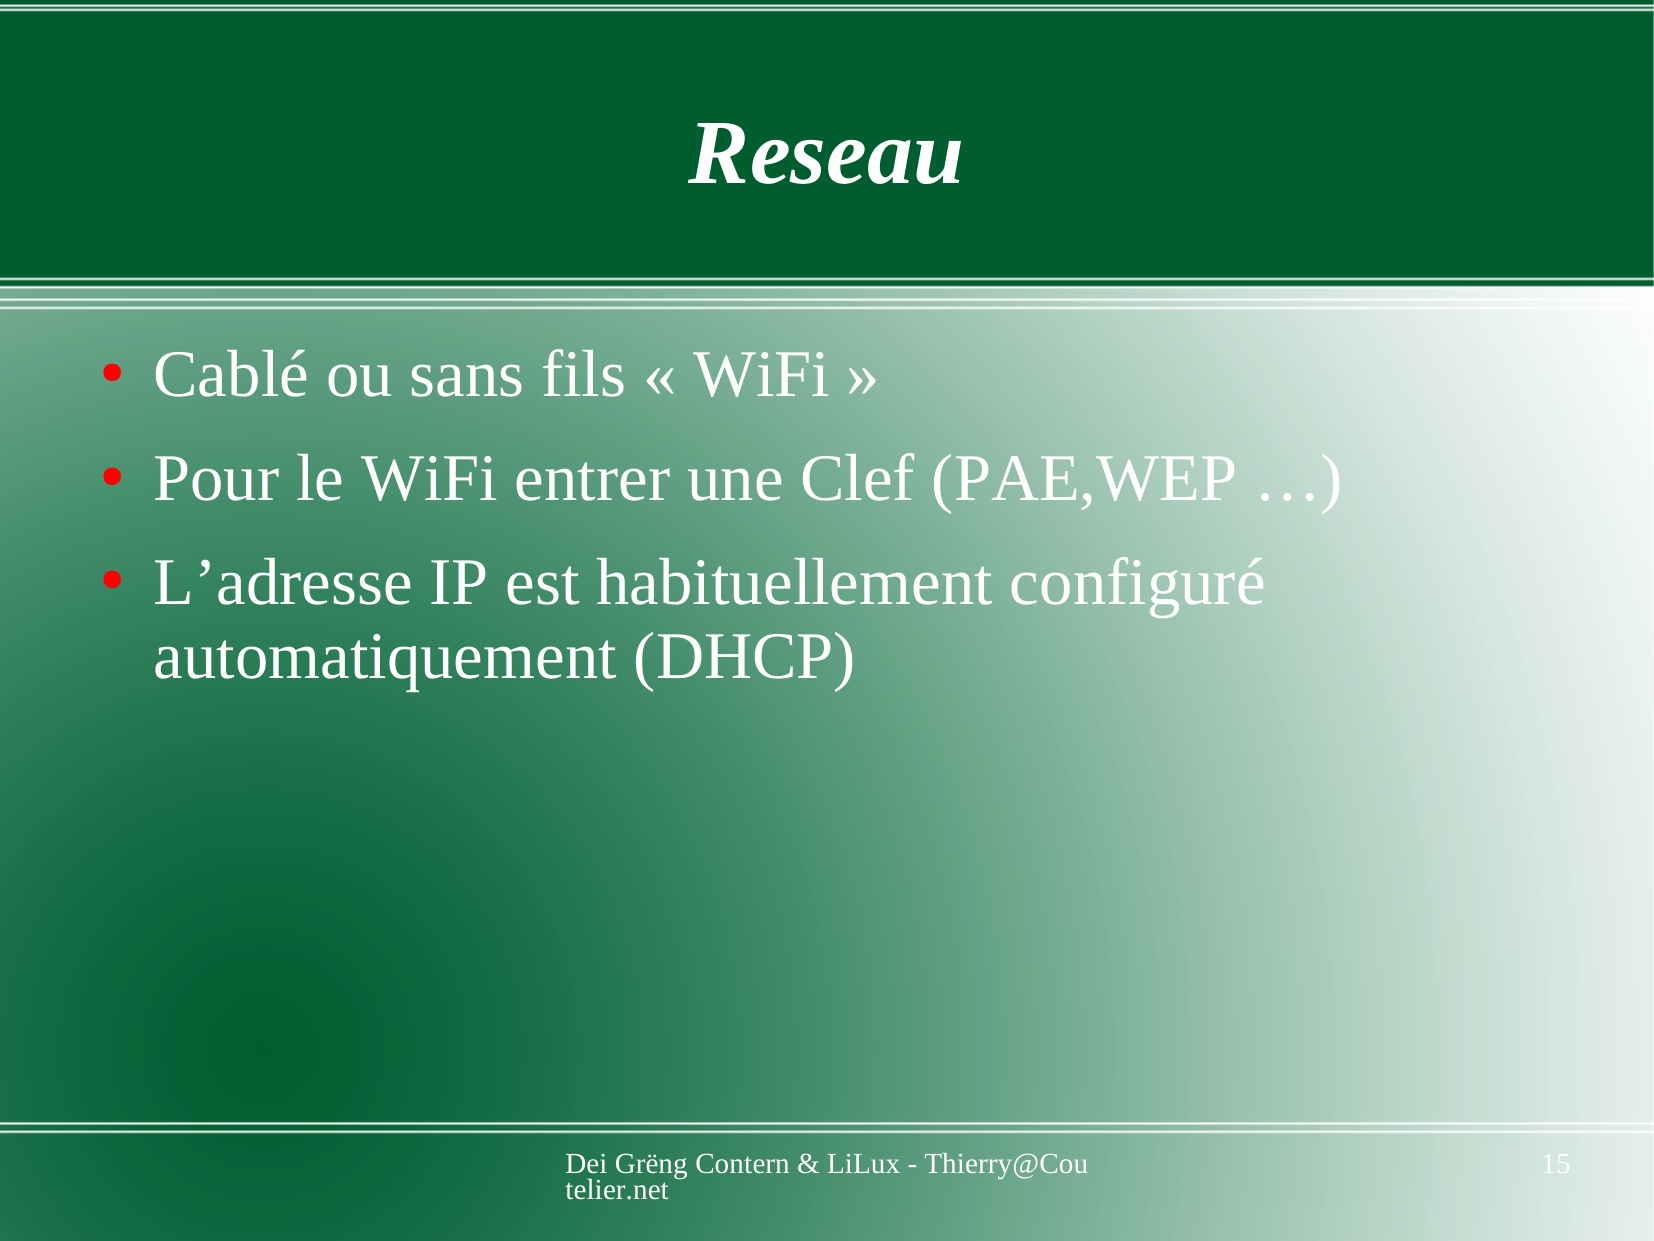

# Reseau
Cablé ou sans fils « WiFi »
Pour le WiFi entrer une Clef (PAE,WEP …)
L’adresse IP est habituellement configuré automatiquement (DHCP)
Dei Grëng Contern & LiLux - Thierry@Coutelier.net
15